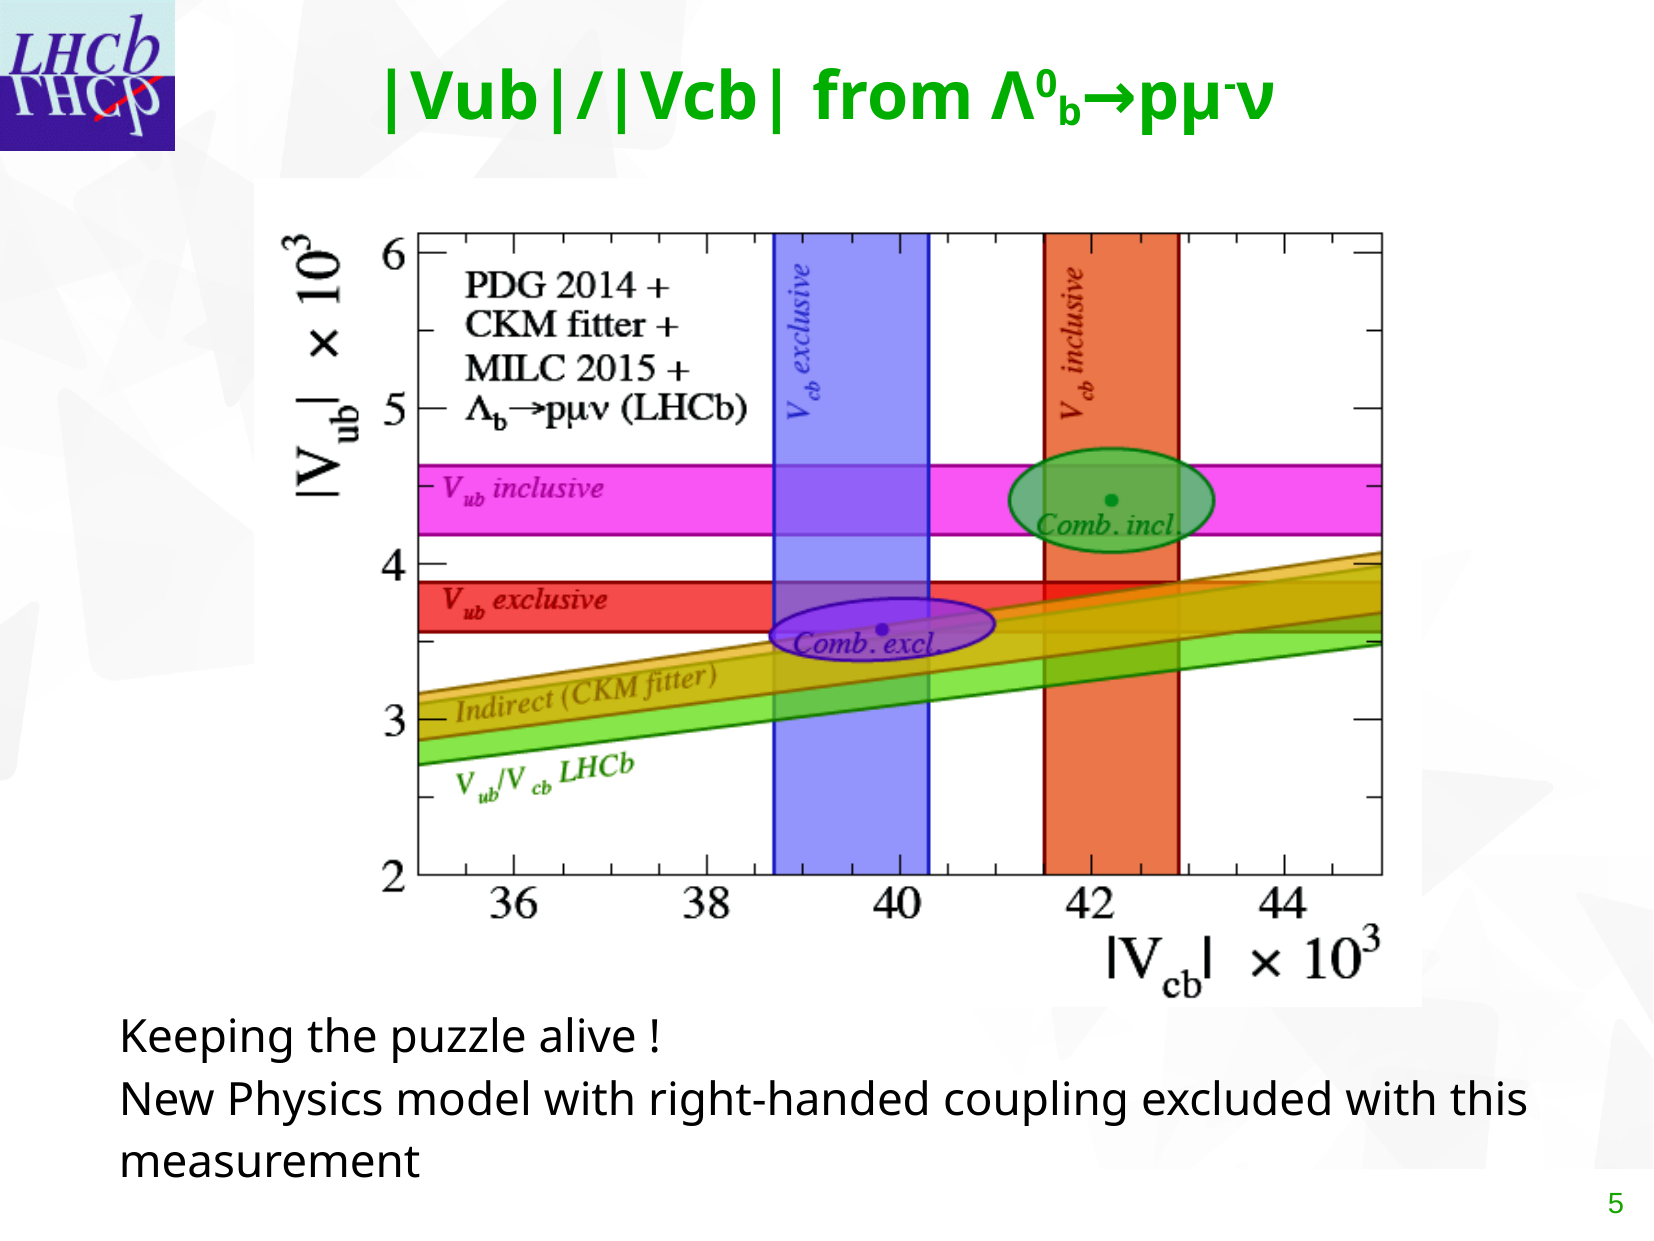

# |Vub|/|Vcb| from Λ0b→pμ-ν
Keeping the puzzle alive !
New Physics model with right-handed coupling excluded with this
measurement
5